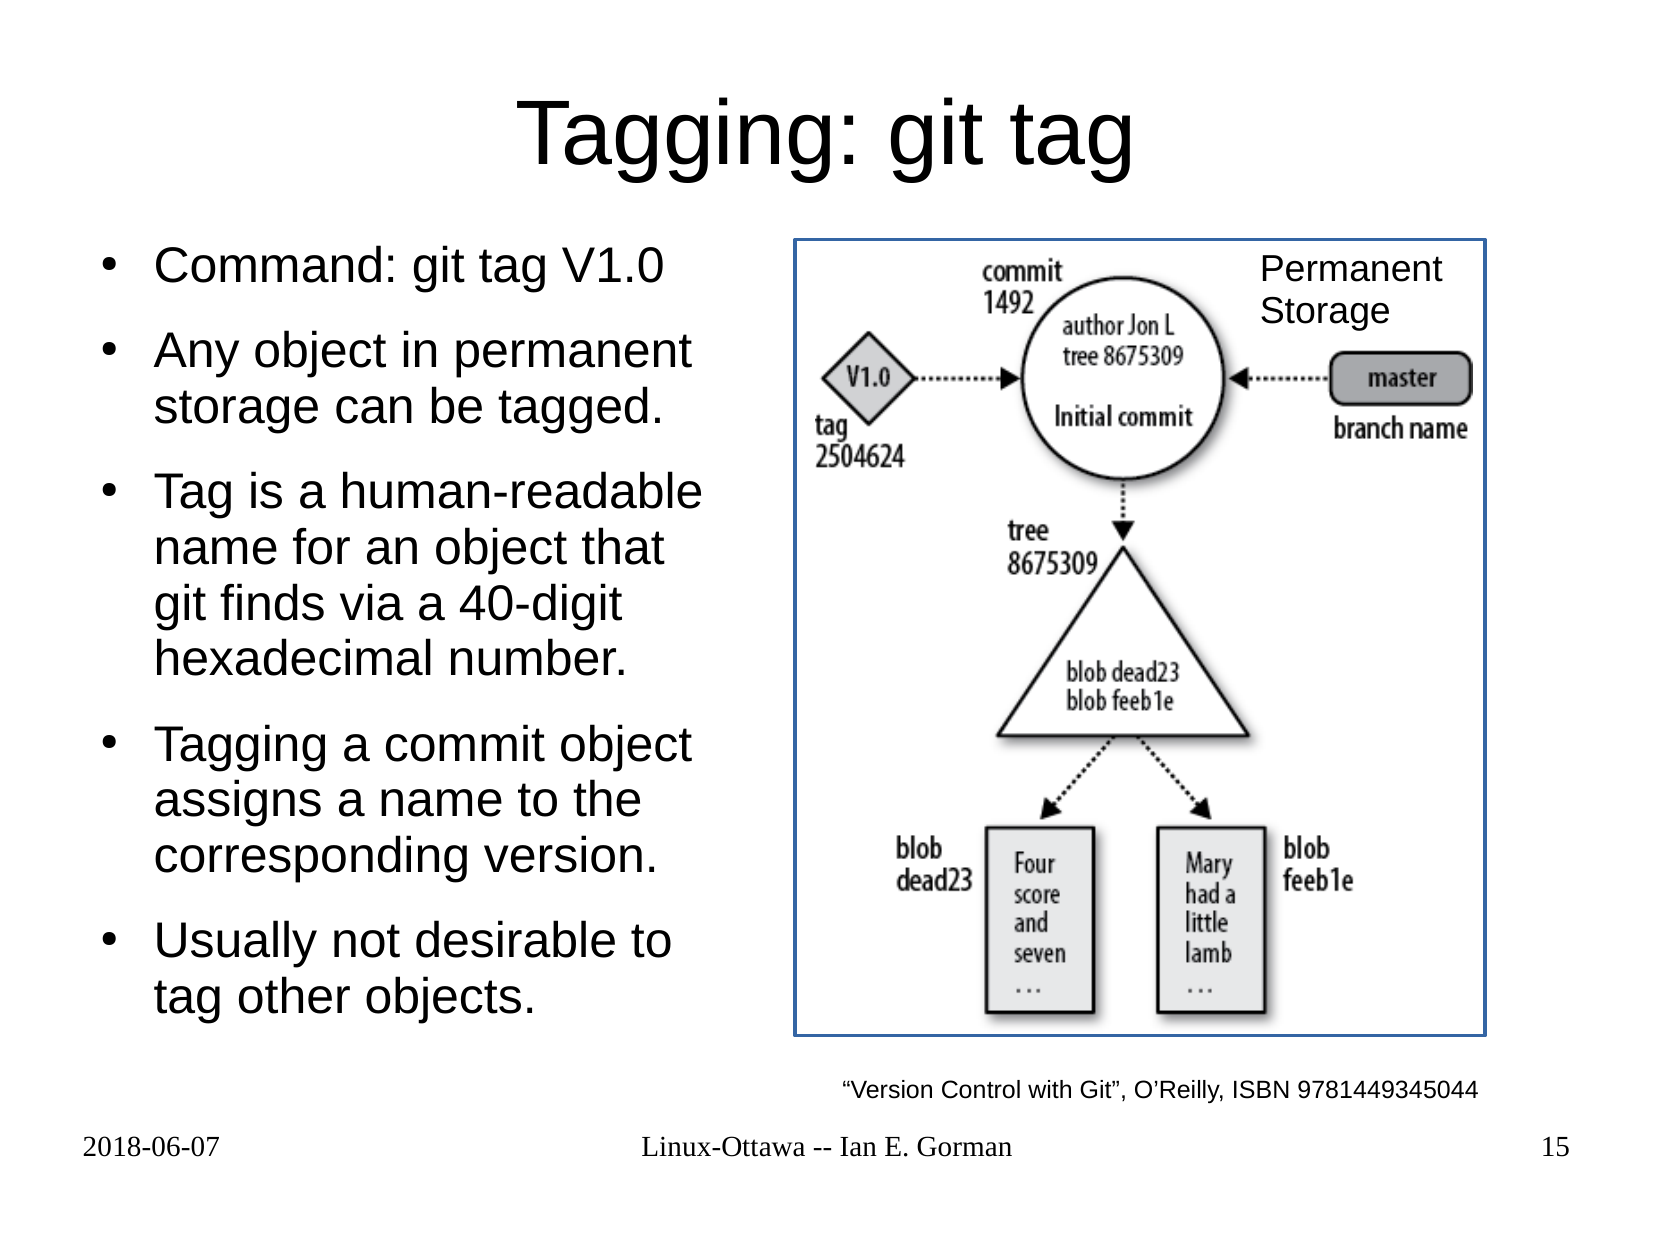

# Tagging: git tag
Command: git tag V1.0
Any object in permanent storage can be tagged.
Tag is a human-readable name for an object that git finds via a 40-digit hexadecimal number.
Tagging a commit object assigns a name to the corresponding version.
Usually not desirable to tag other objects.
Permanent
Storage
“Version Control with Git”, O’Reilly, ISBN 9781449345044
2018-06-07
Linux-Ottawa -- Ian E. Gorman
15